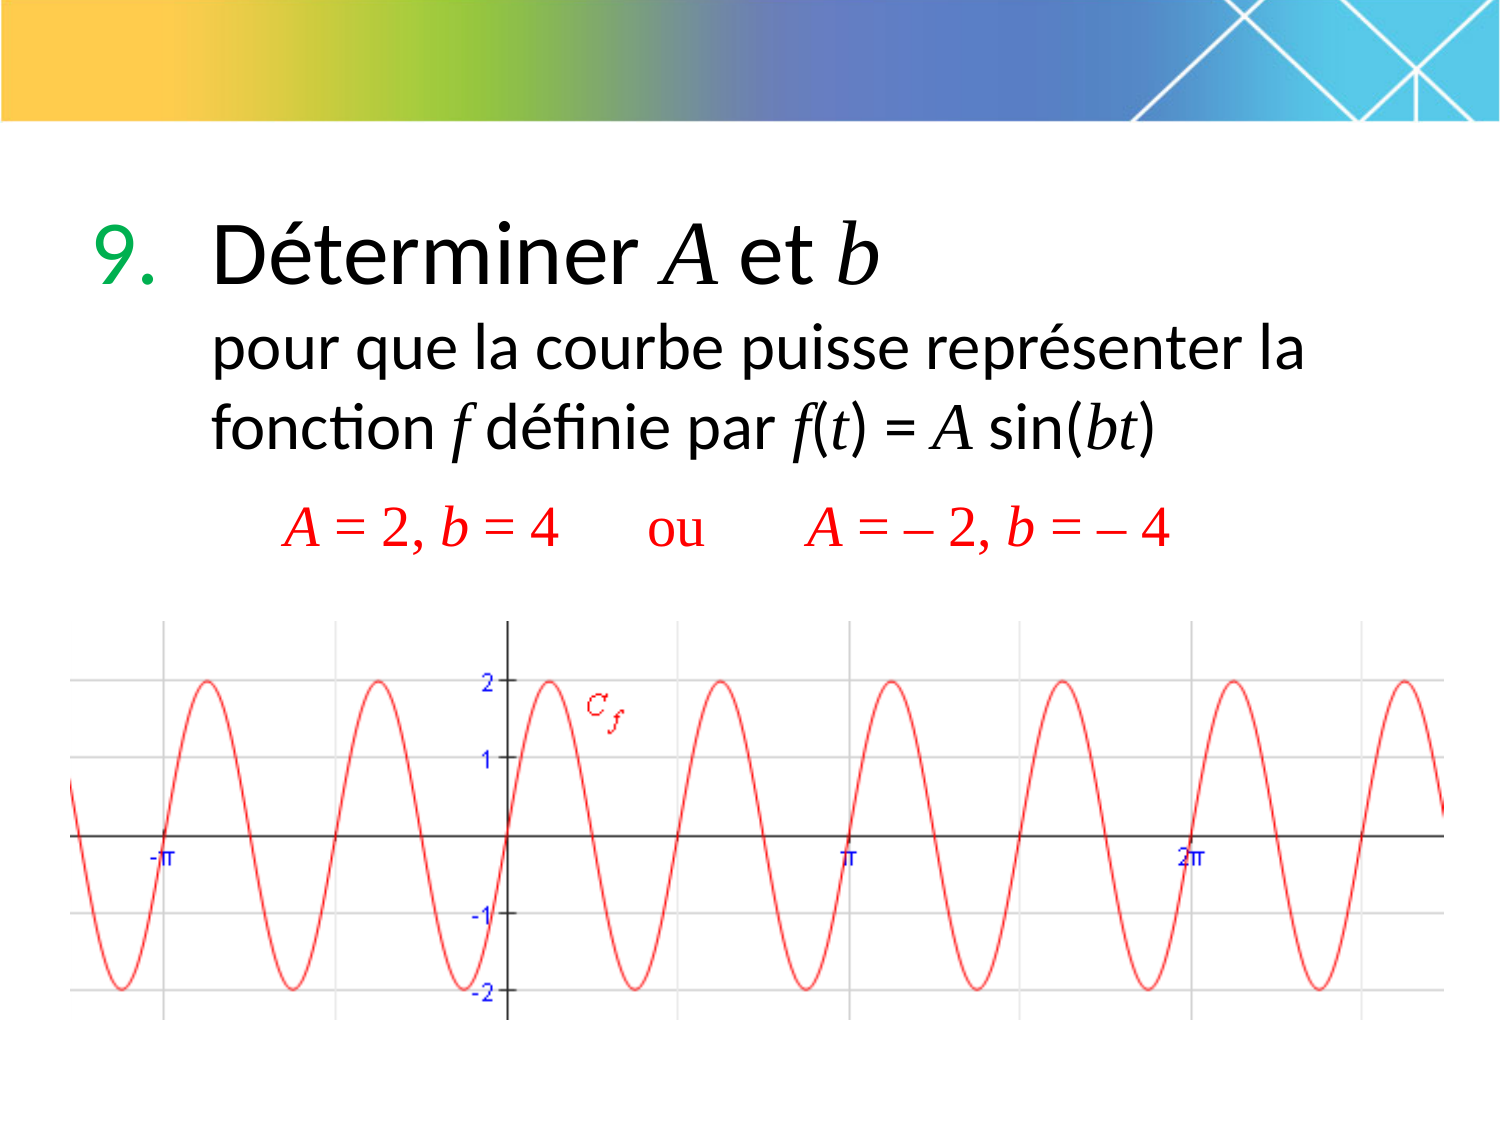

# Déterminer A et b pour que la courbe puisse représenter la fonction f définie par f(t) = A sin(bt)
A = 2, b = 4 ou A = – 2, b = – 4